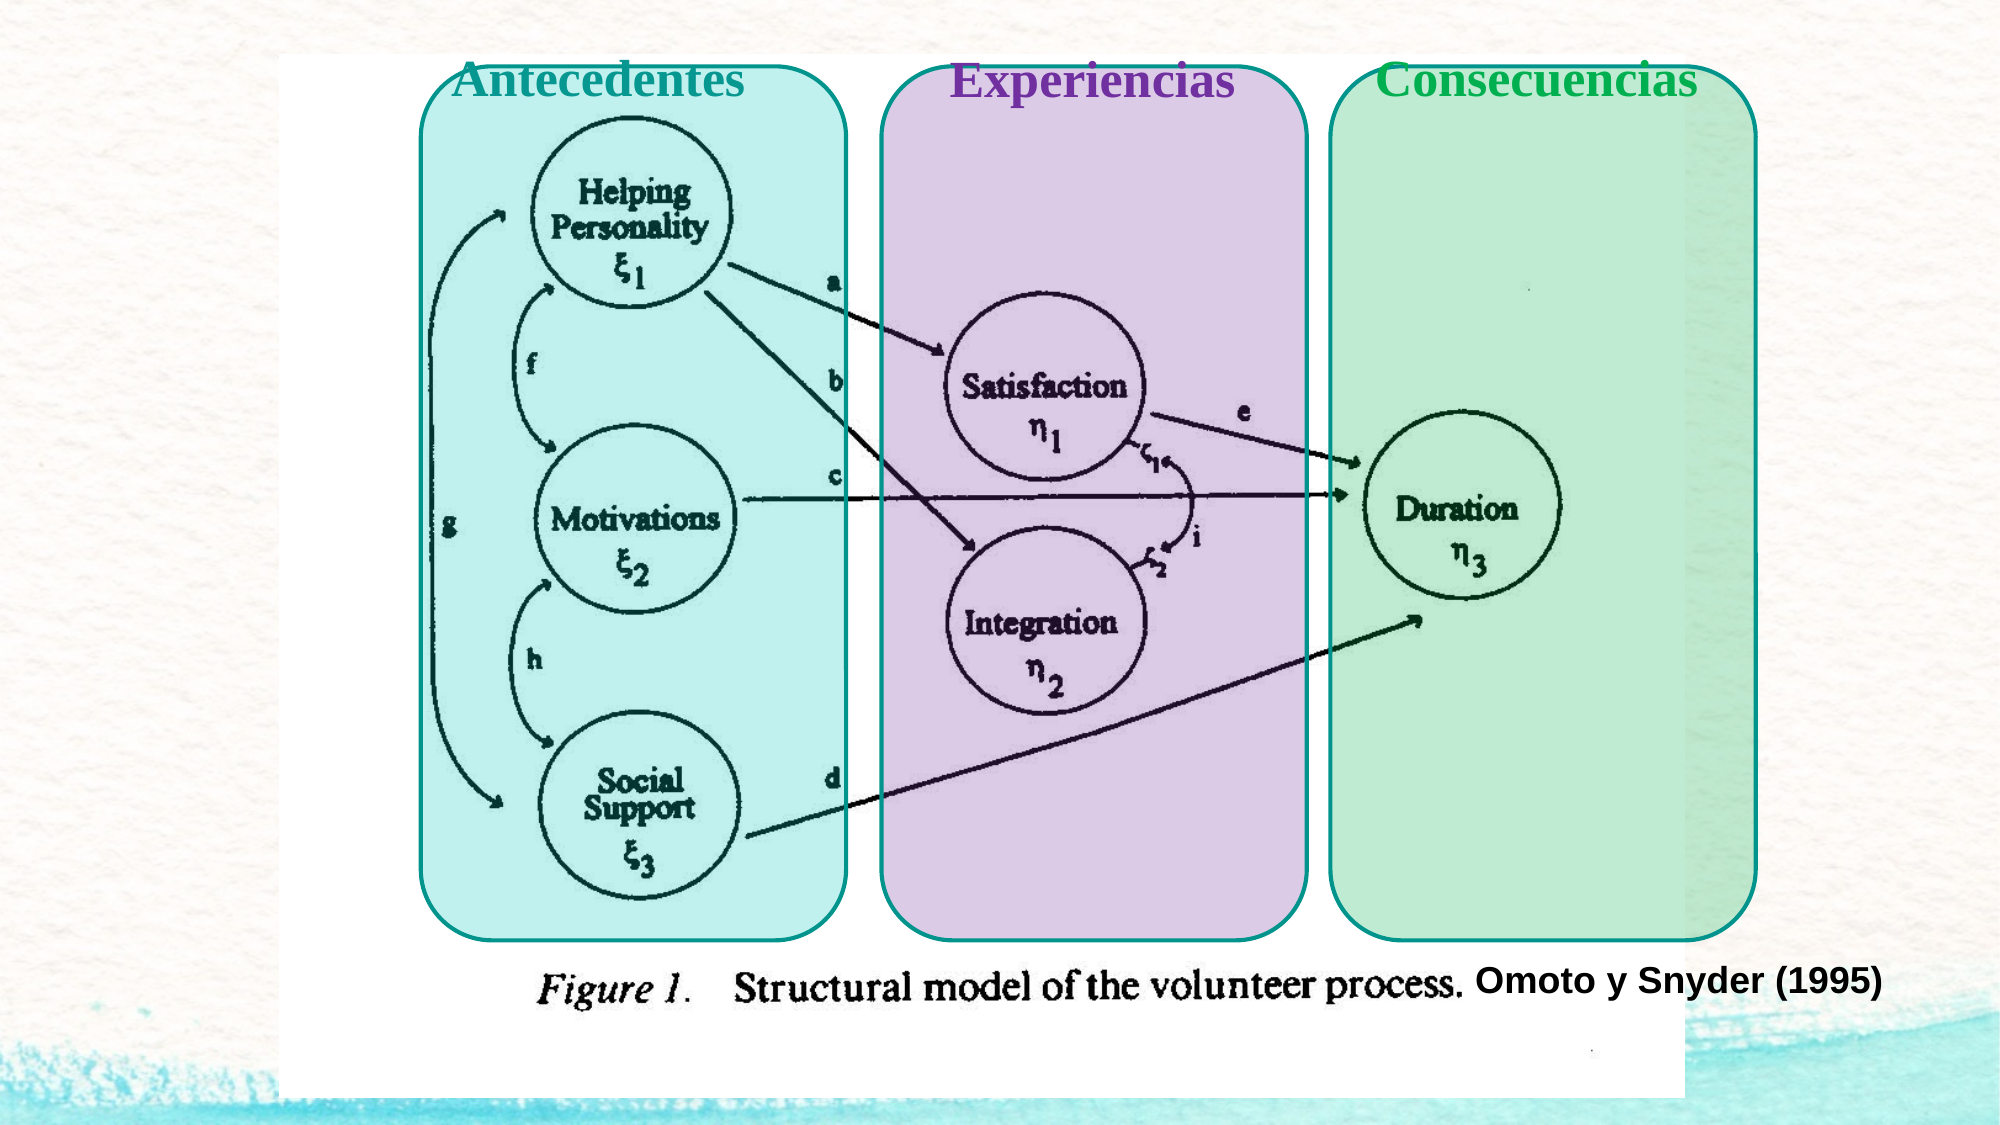

Antecedentes
Consecuencias
Experiencias
Omoto y Snyder (1995)